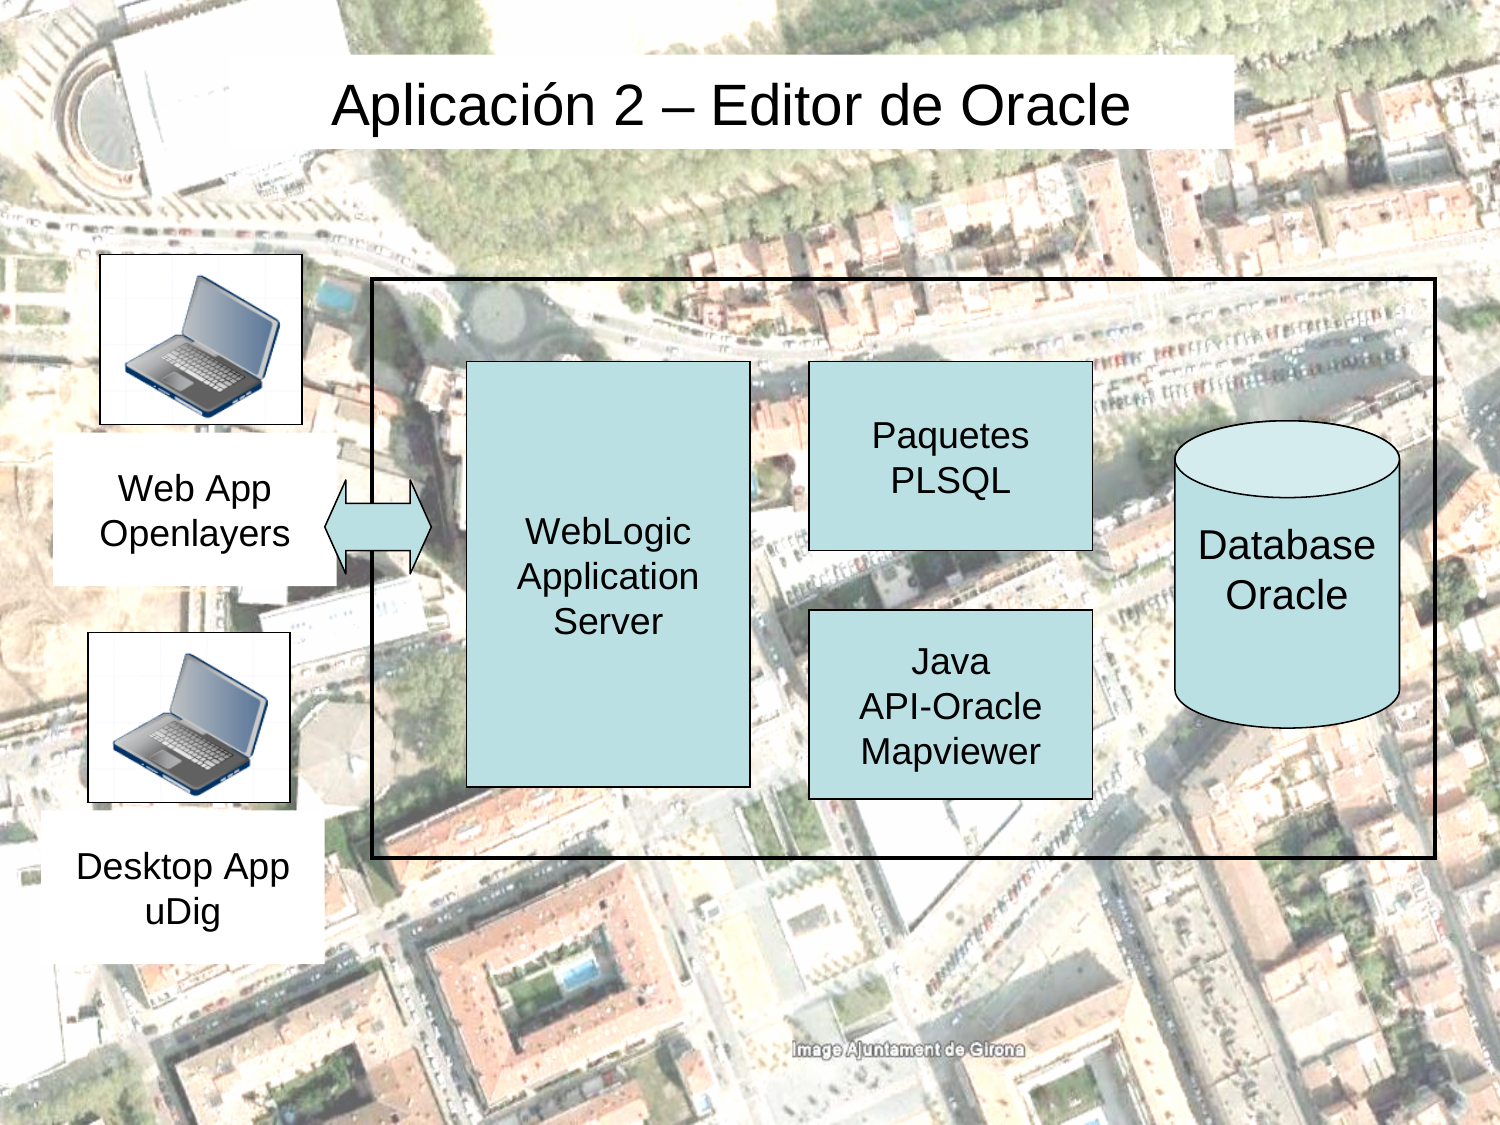

# Aplicación 2 – Editor de Oracle
Web App
Openlayers
WebLogic
Application Server
Paquetes PLSQL
Database
Oracle
Java
API-Oracle Mapviewer
Desktop App
uDig